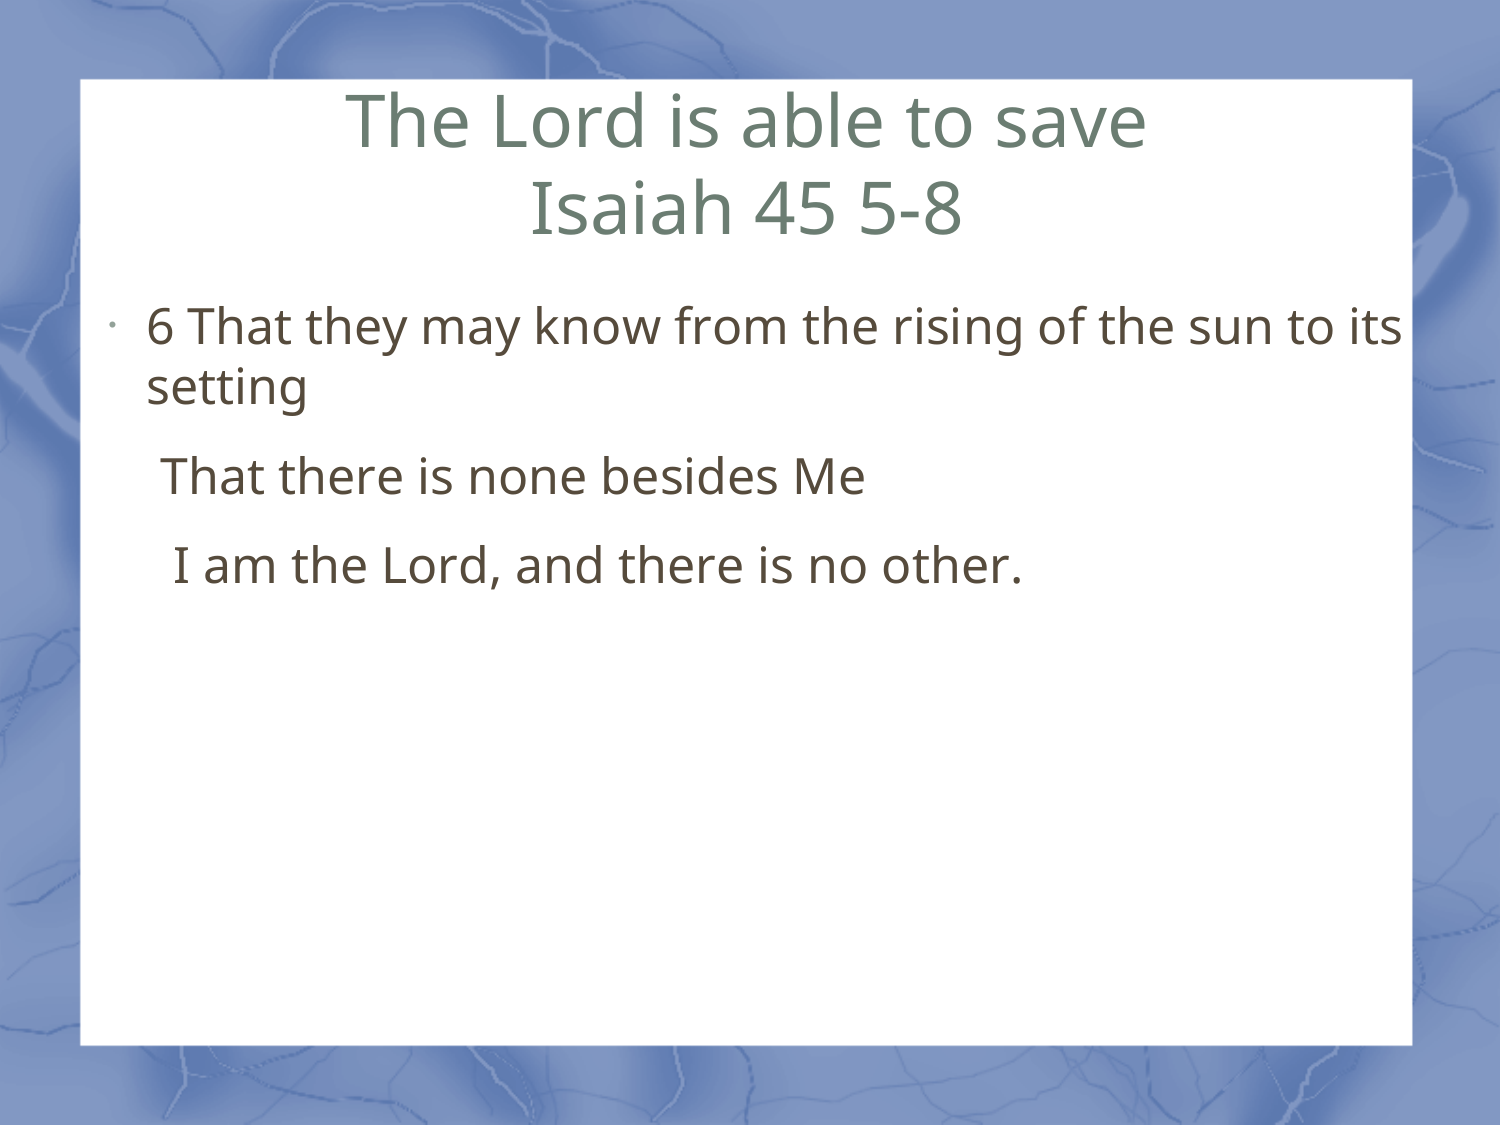

# The Lord is able to save Isaiah 45 5-8
6 That they may know from the rising of the sun to its setting
 That there is none besides Me
 I am the Lord, and there is no other.